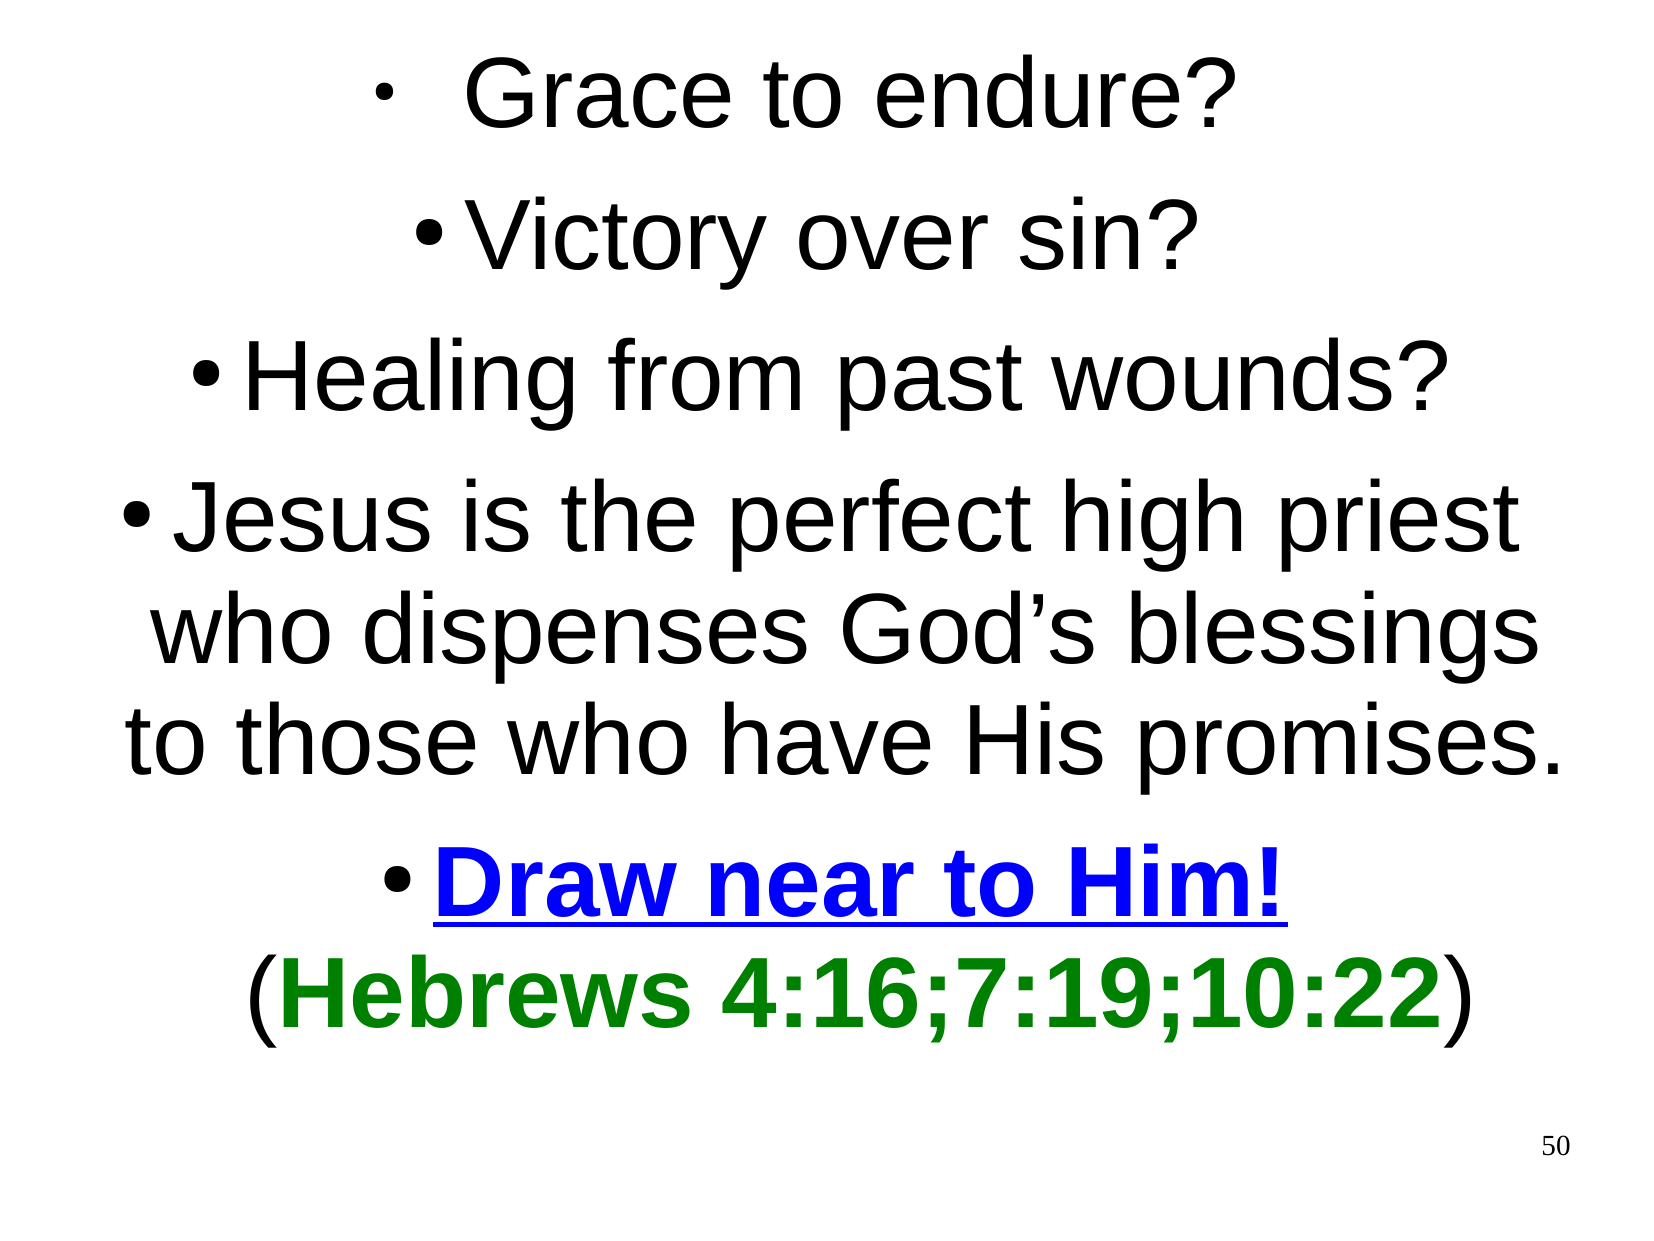

# Grace to endure?
Victory over sin?
Healing from past wounds?
Jesus is the perfect high priest
who dispenses God’s blessings
to those who have His promises.
Draw near to Him!
(Hebrews 4:16;7:19;10:22)
50